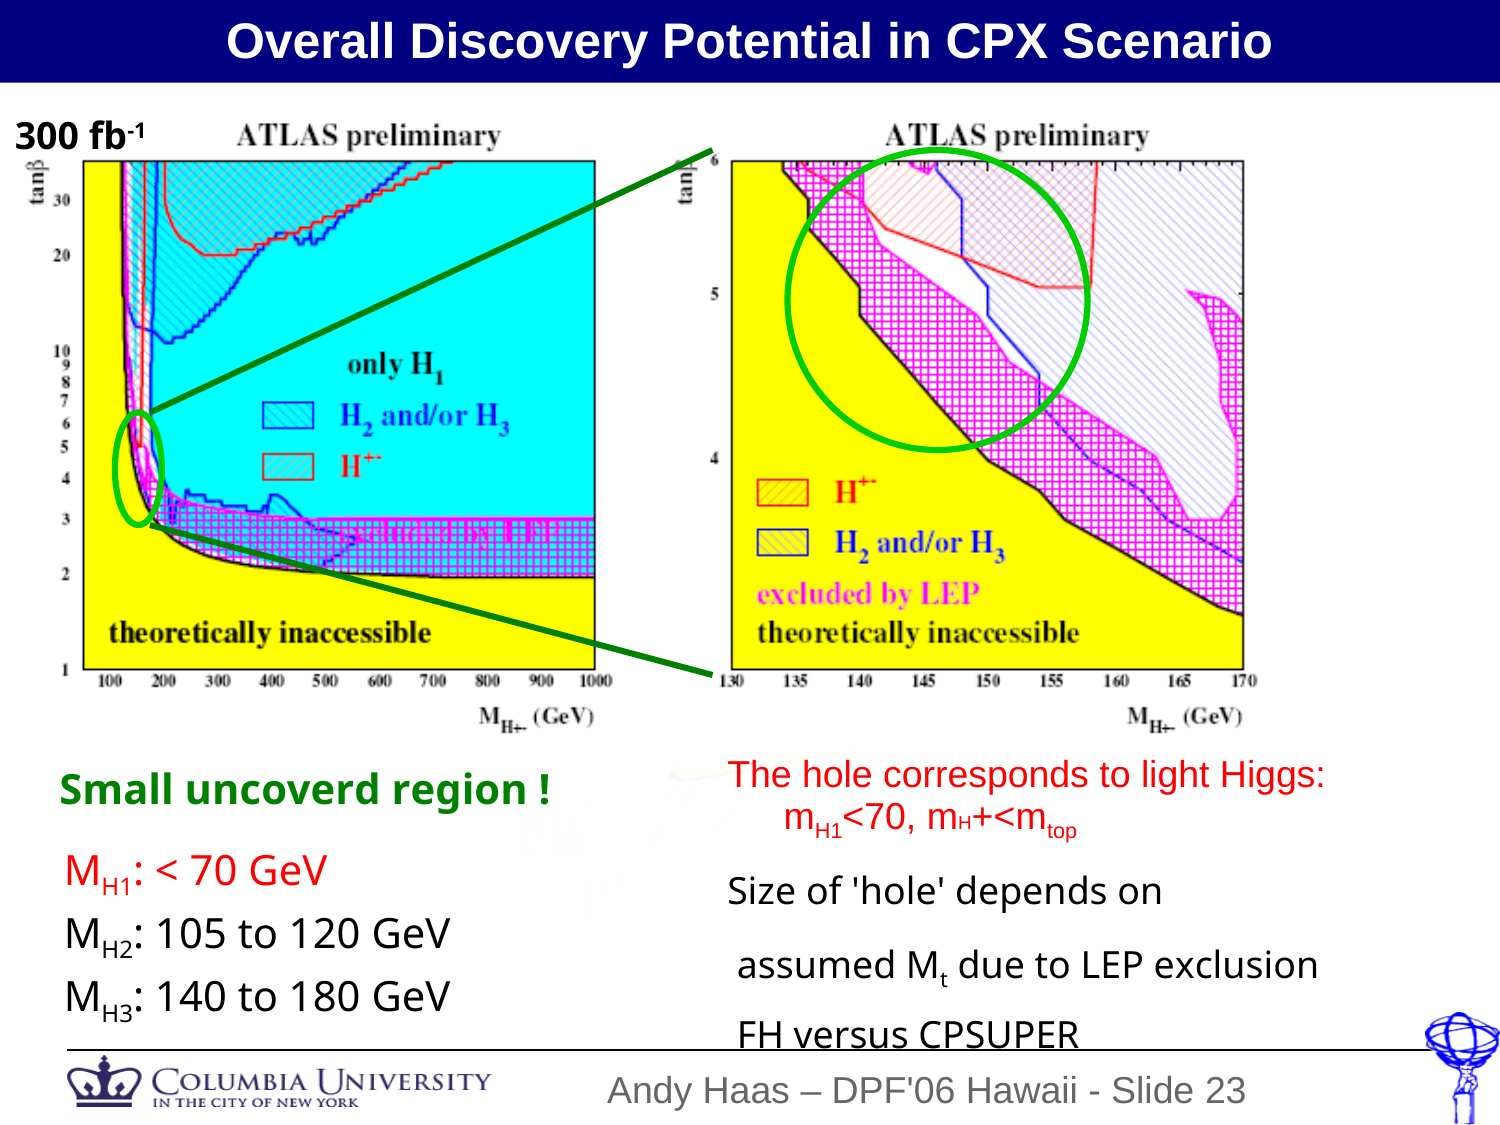

# Overall Discovery Potential in CPX Scenario
300 fb-1
The hole corresponds to light Higgs: mH1<70, mH+<mtop
Small uncoverd region !
MH1: < 70 GeV
MH2: 105 to 120 GeV
MH3: 140 to 180 GeV
Size of 'hole' depends on
 assumed Mt due to LEP exclusion
 FH versus CPSUPER